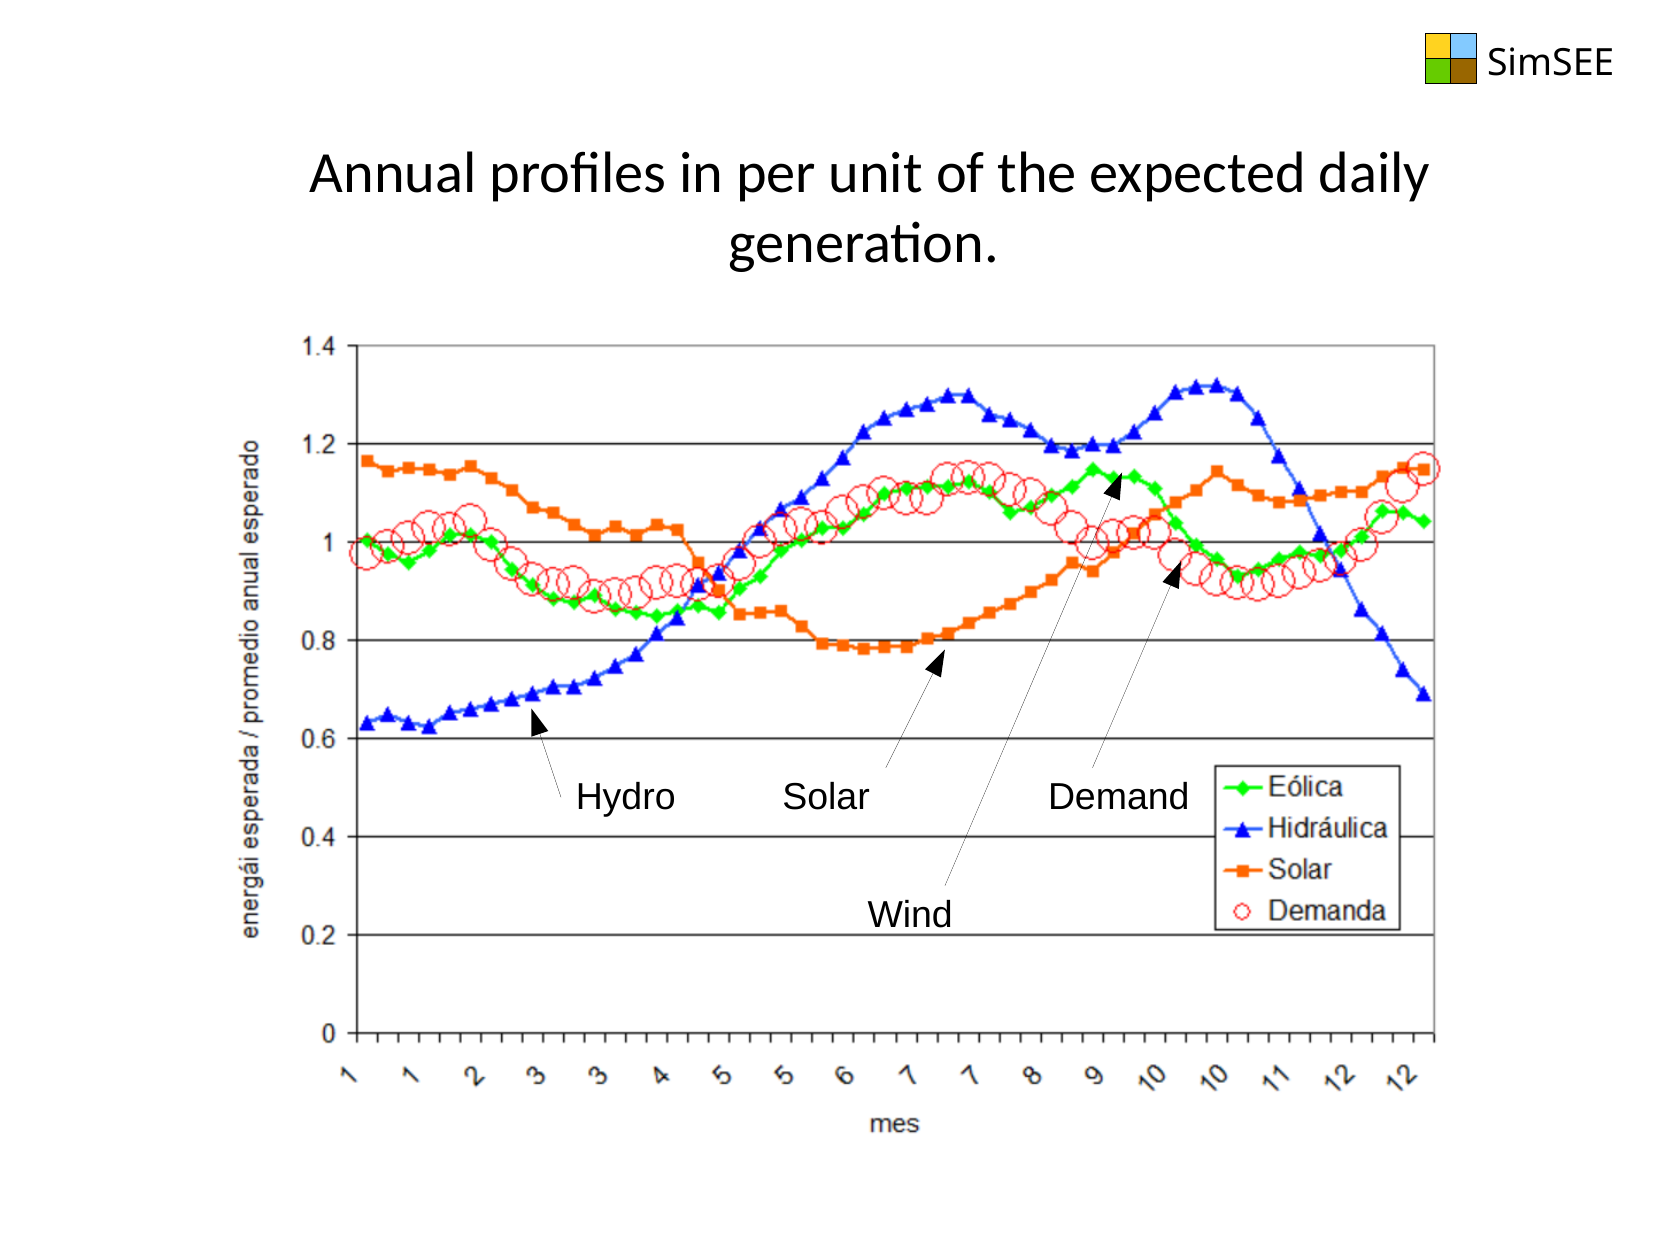

# Annual profiles in per unit of the expected daily generation.
Hydro
Solar
Demand
Wind